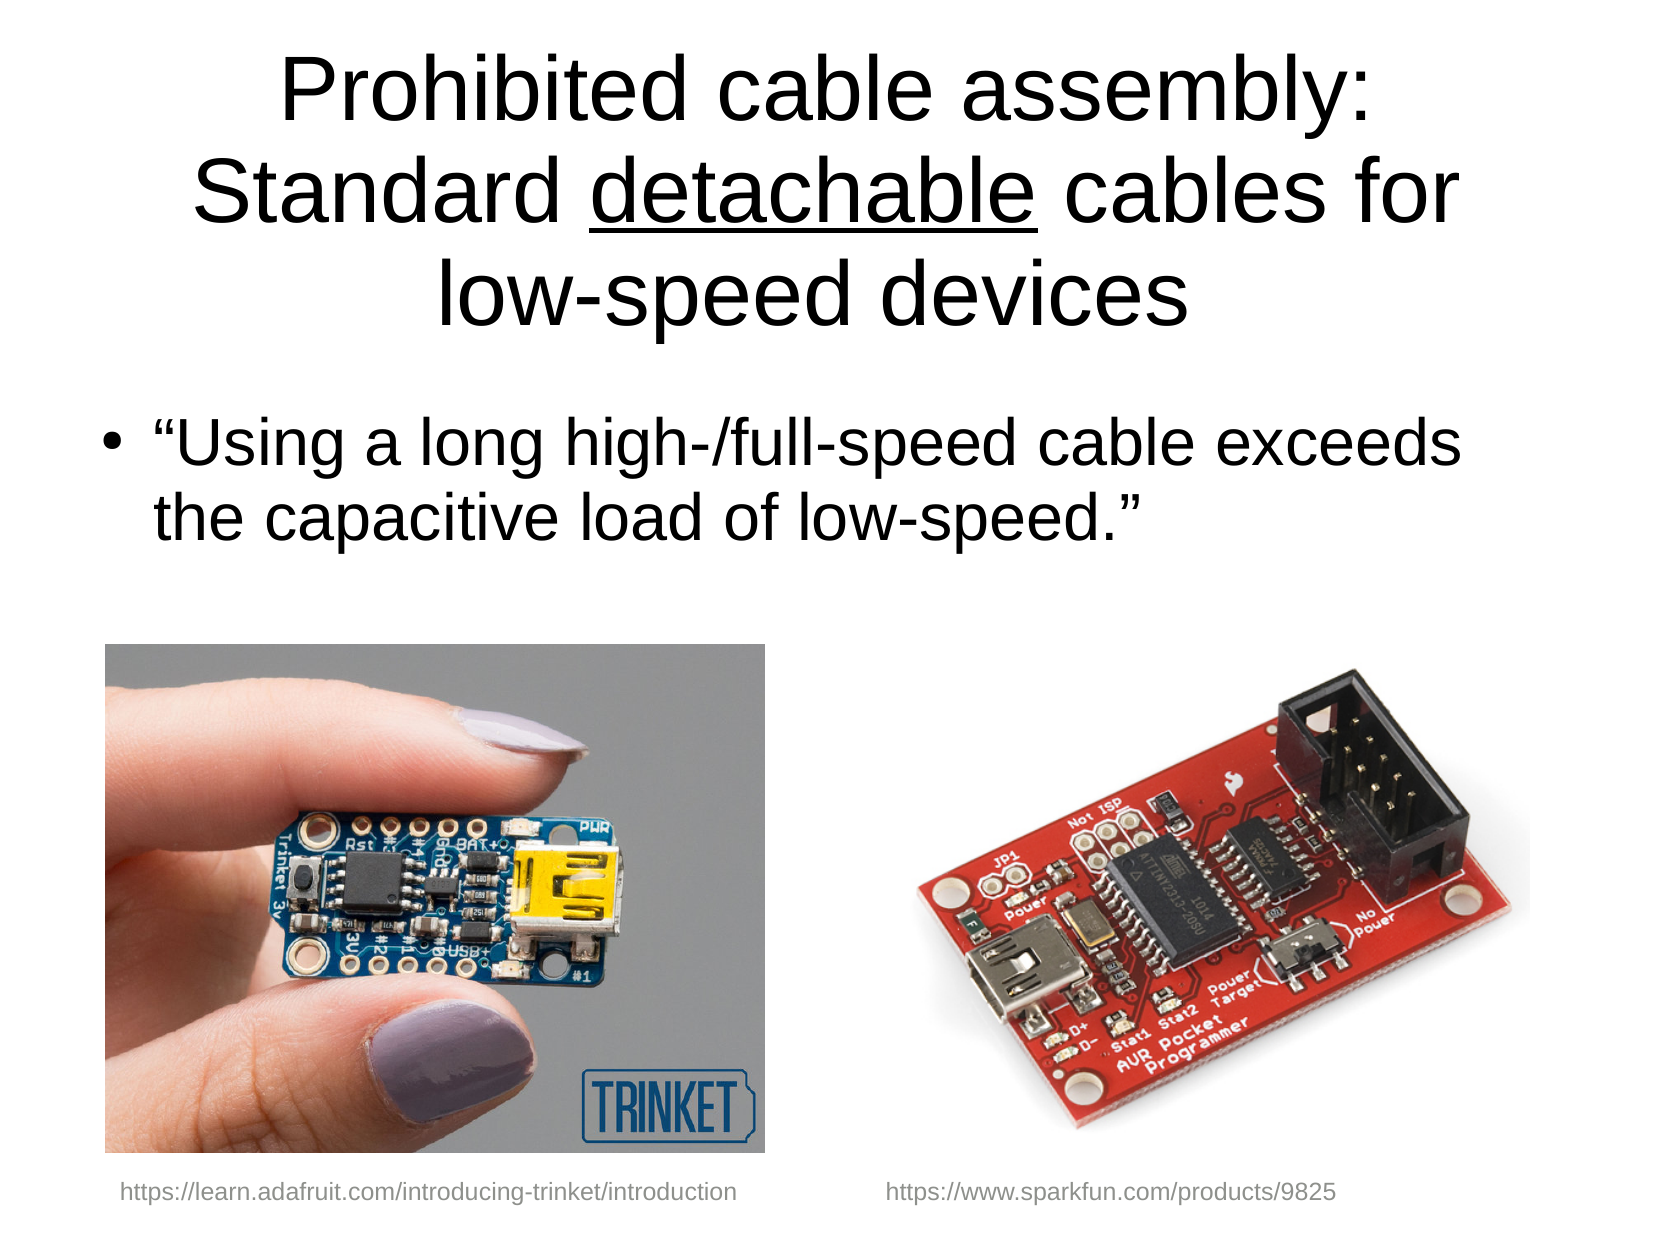

# Prohibited cable assembly: Standard detachable cables for low-speed devices
“Using a long high-/full-speed cable exceeds the capacitive load of low-speed.”
https://learn.adafruit.com/introducing-trinket/introduction
https://www.sparkfun.com/products/9825